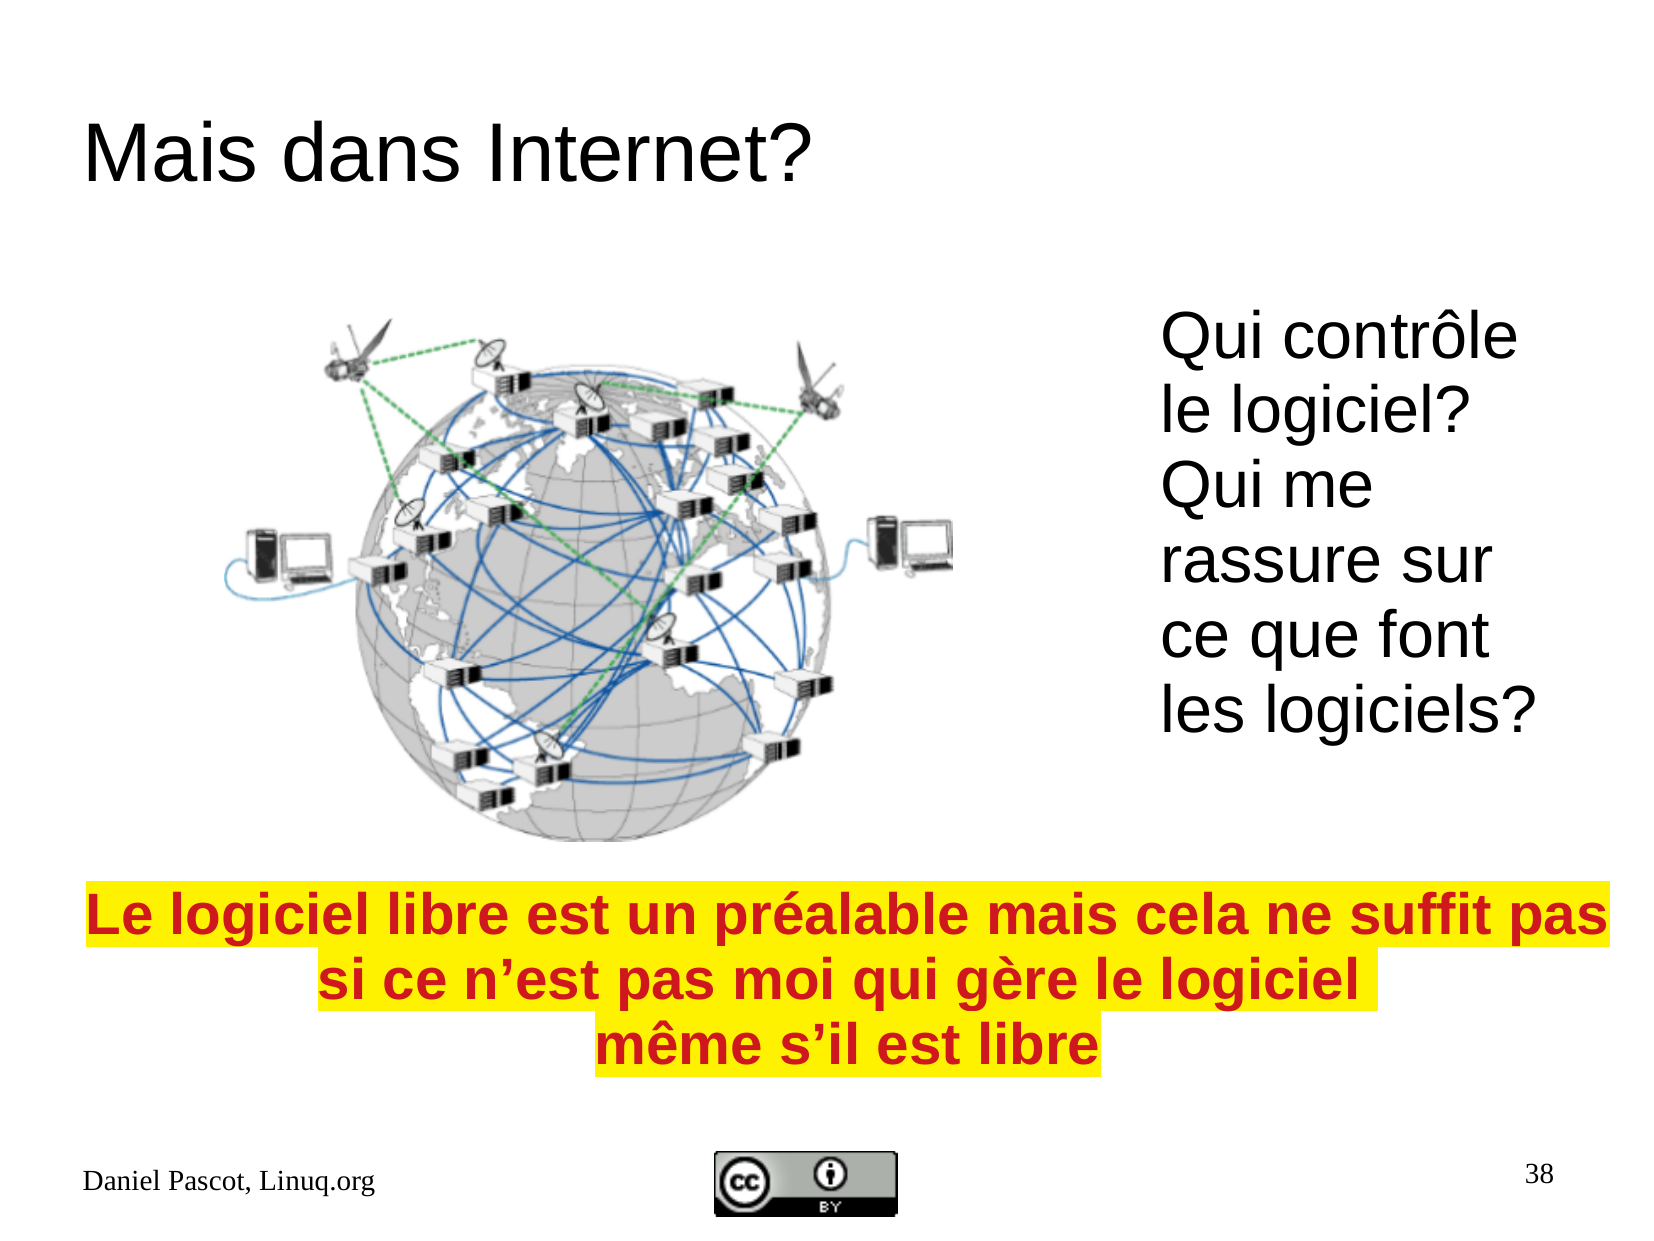

# Mais dans Internet?
Qui contrôle le logiciel?
Qui me rassure sur ce que font les logiciels?
Le logiciel libre est un préalable mais cela ne suffit pas
si ce n’est pas moi qui gère le logiciel
même s’il est libre
38
15-08- 2018